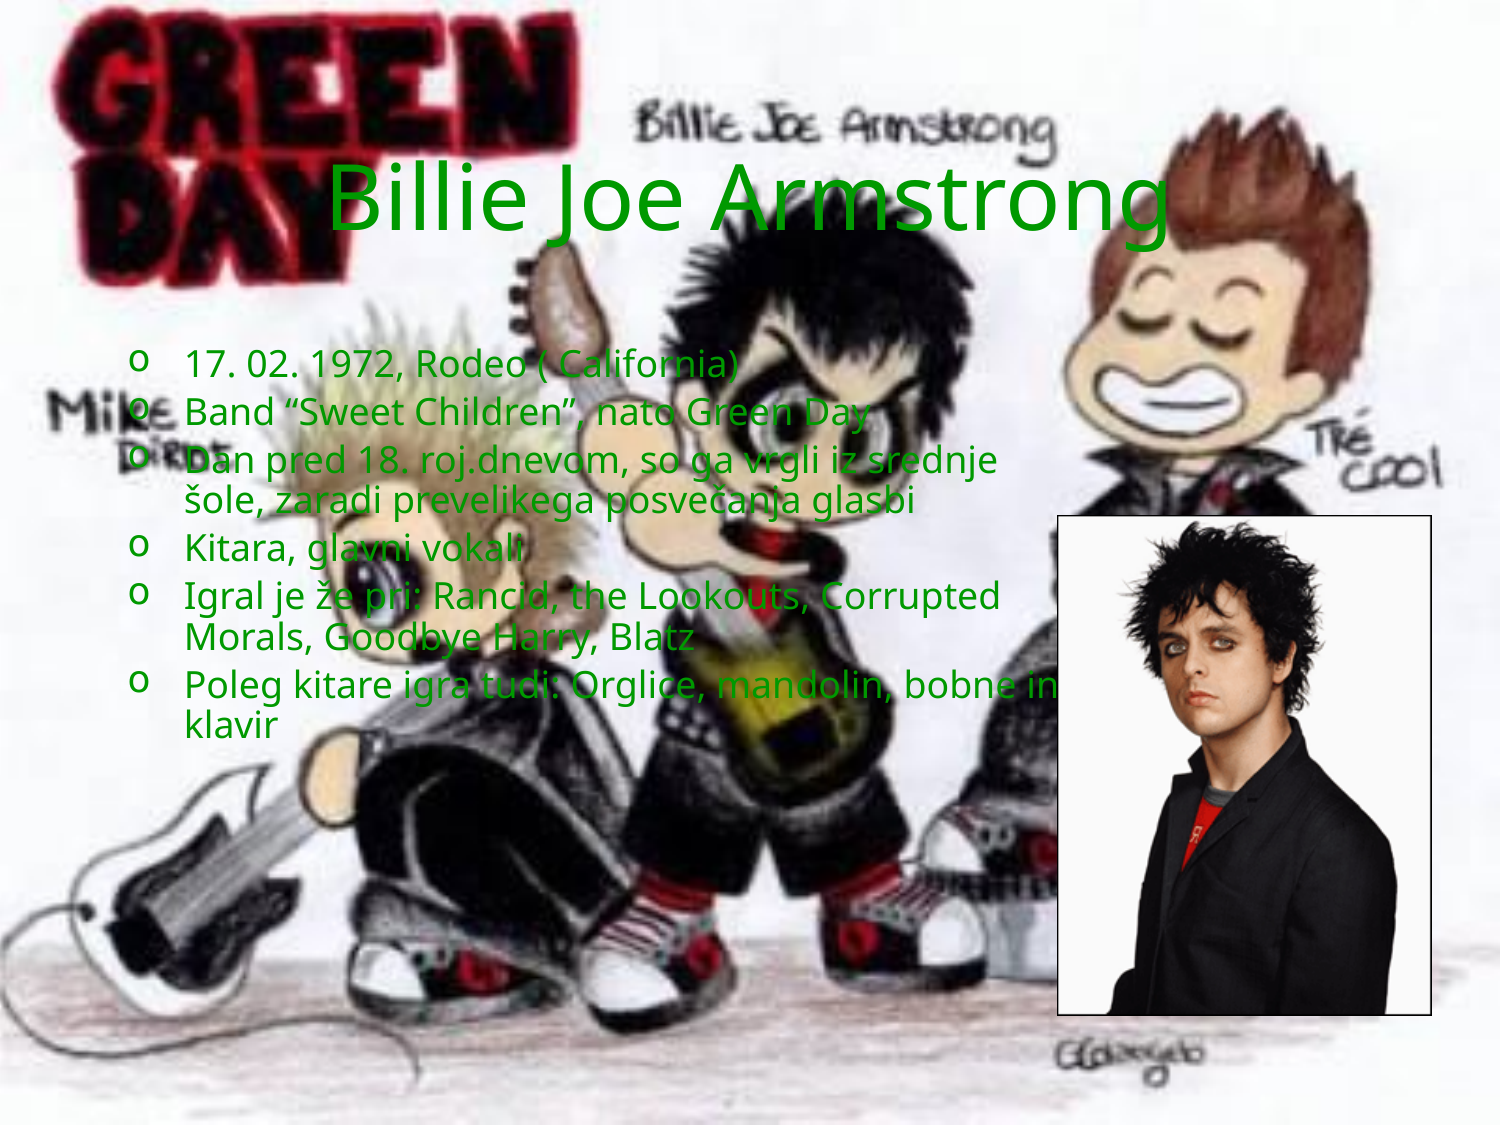

# Billie Joe Armstrong
17. 02. 1972, Rodeo ( California)
Band “Sweet Children”, nato Green Day
Dan pred 18. roj.dnevom, so ga vrgli iz srednje šole, zaradi prevelikega posvečanja glasbi
Kitara, glavni vokali
Igral je že pri: Rancid, the Lookouts, Corrupted Morals, Goodbye Harry, Blatz
Poleg kitare igra tudi: Orglice, mandolin, bobne in klavir